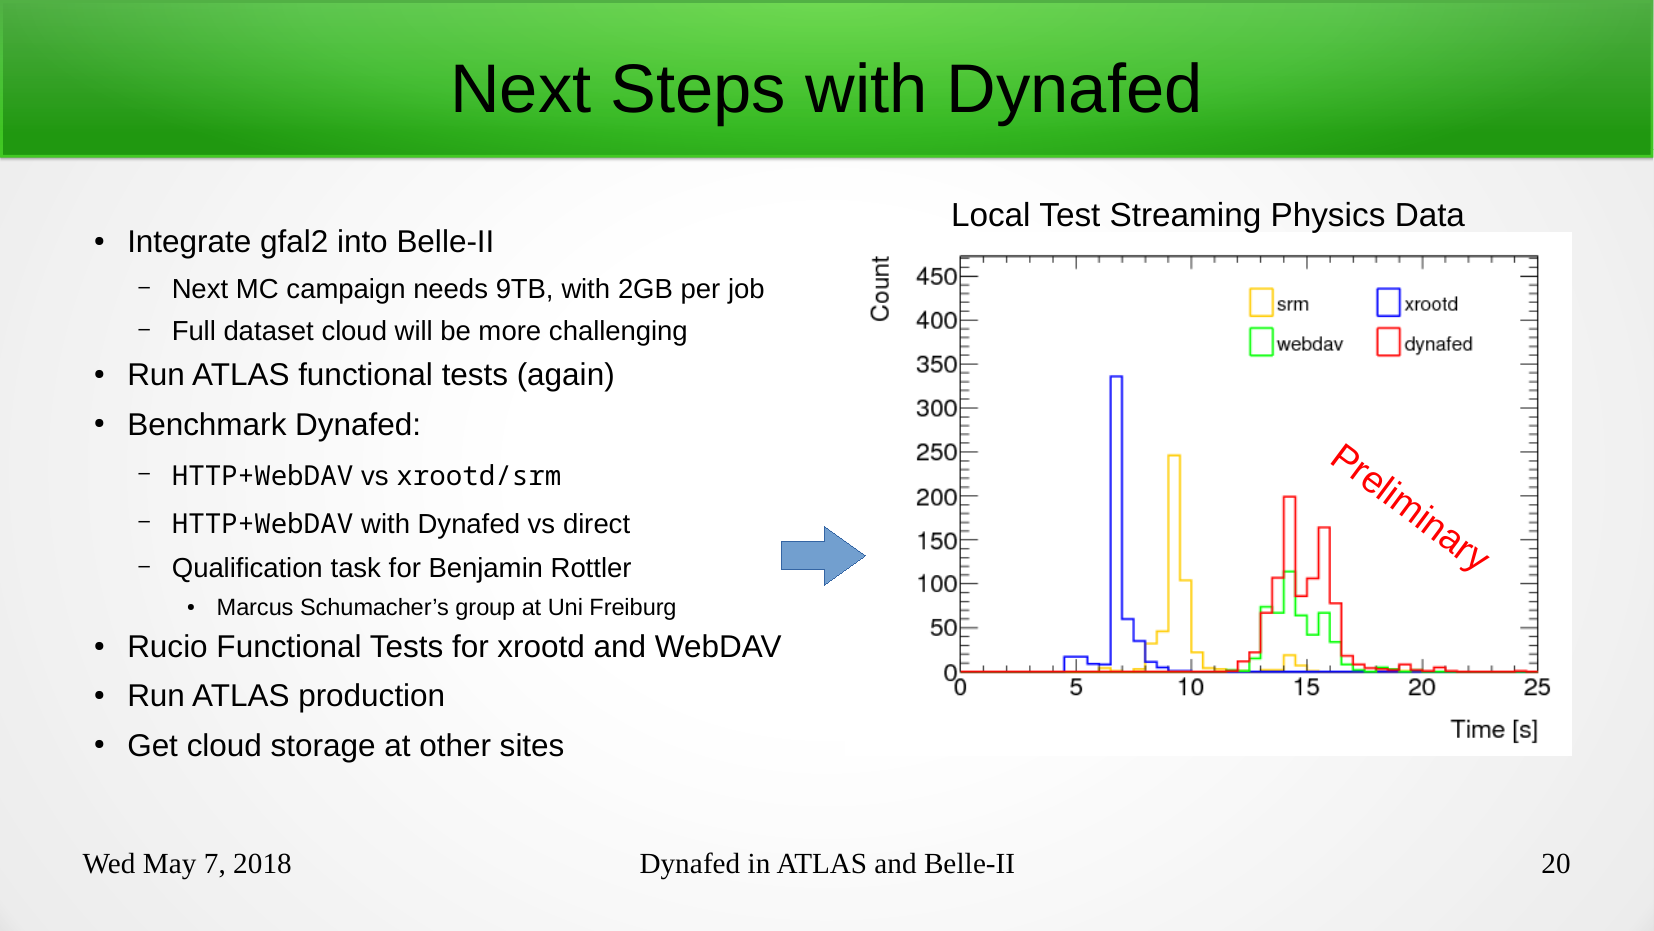

# Next Steps with Dynafed
Local Test Streaming Physics Data
Integrate gfal2 into Belle-II
Next MC campaign needs 9TB, with 2GB per job
Full dataset cloud will be more challenging
Run ATLAS functional tests (again)
Benchmark Dynafed:
HTTP+WebDAV vs xrootd/srm
HTTP+WebDAV with Dynafed vs direct
Qualification task for Benjamin Rottler
Marcus Schumacher’s group at Uni Freiburg
Rucio Functional Tests for xrootd and WebDAV
Run ATLAS production
Get cloud storage at other sites
Preliminary
Wed May 7, 2018
Dynafed in ATLAS and Belle-II
20